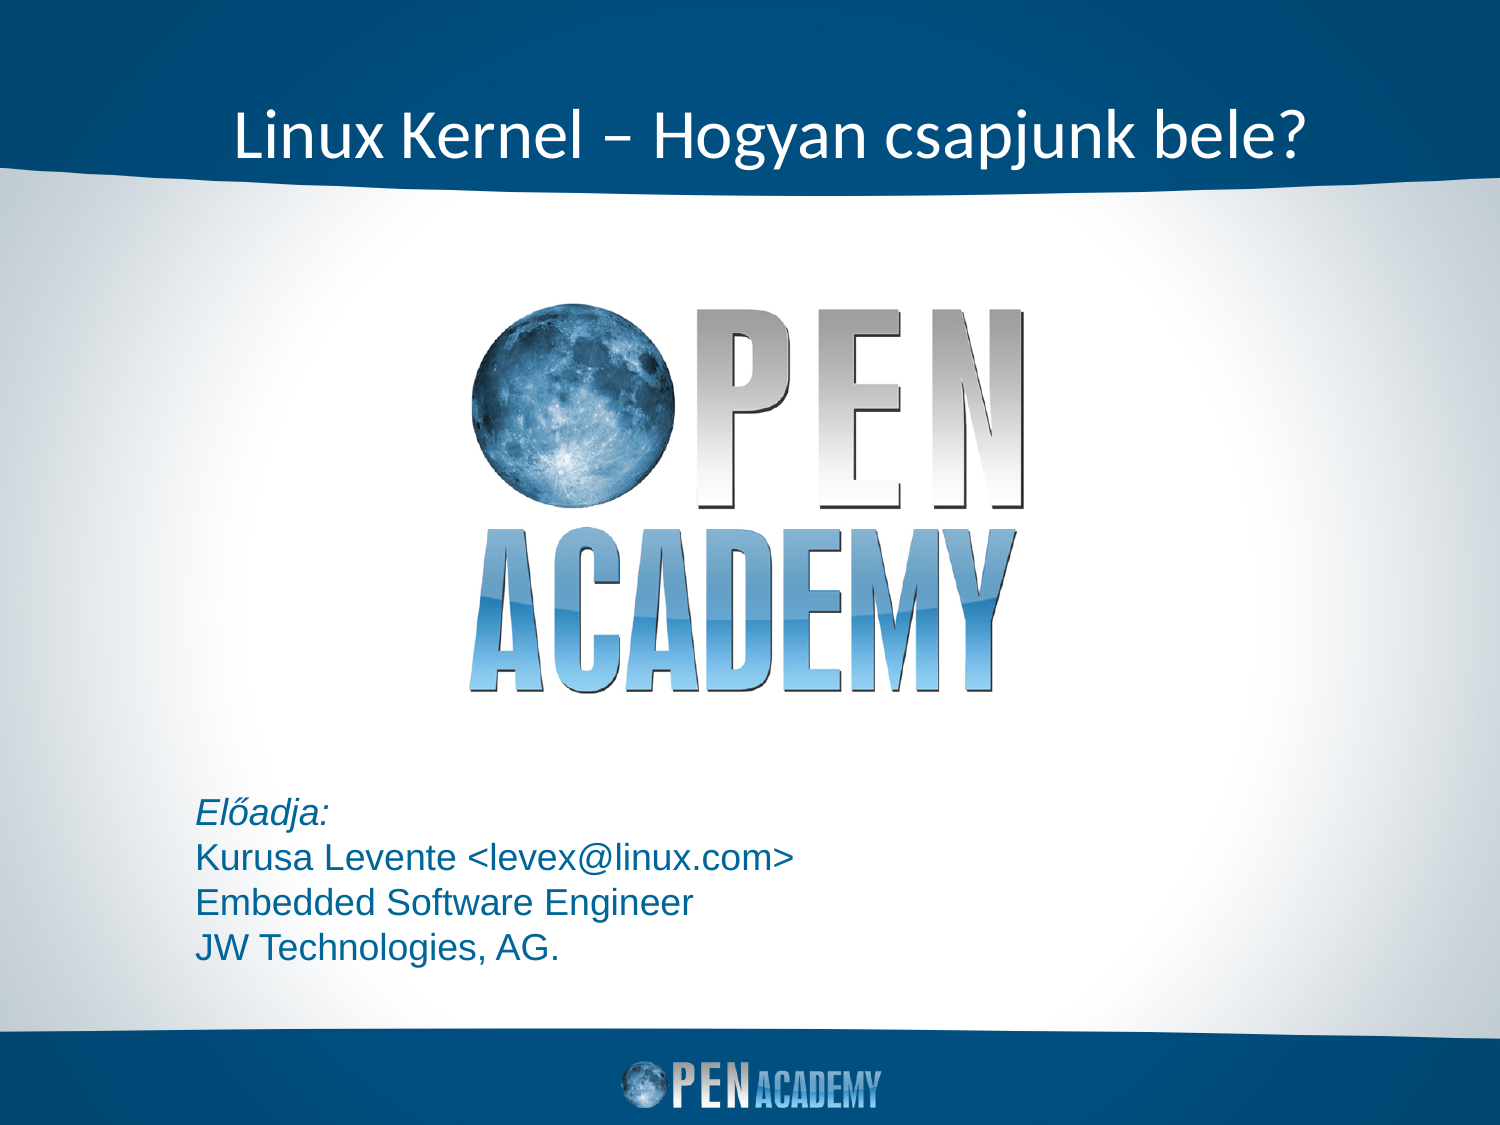

# Linux Kernel – Hogyan csapjunk bele?
Előadja:
Kurusa Levente <levex@linux.com>
Embedded Software Engineer
JW Technologies, AG.